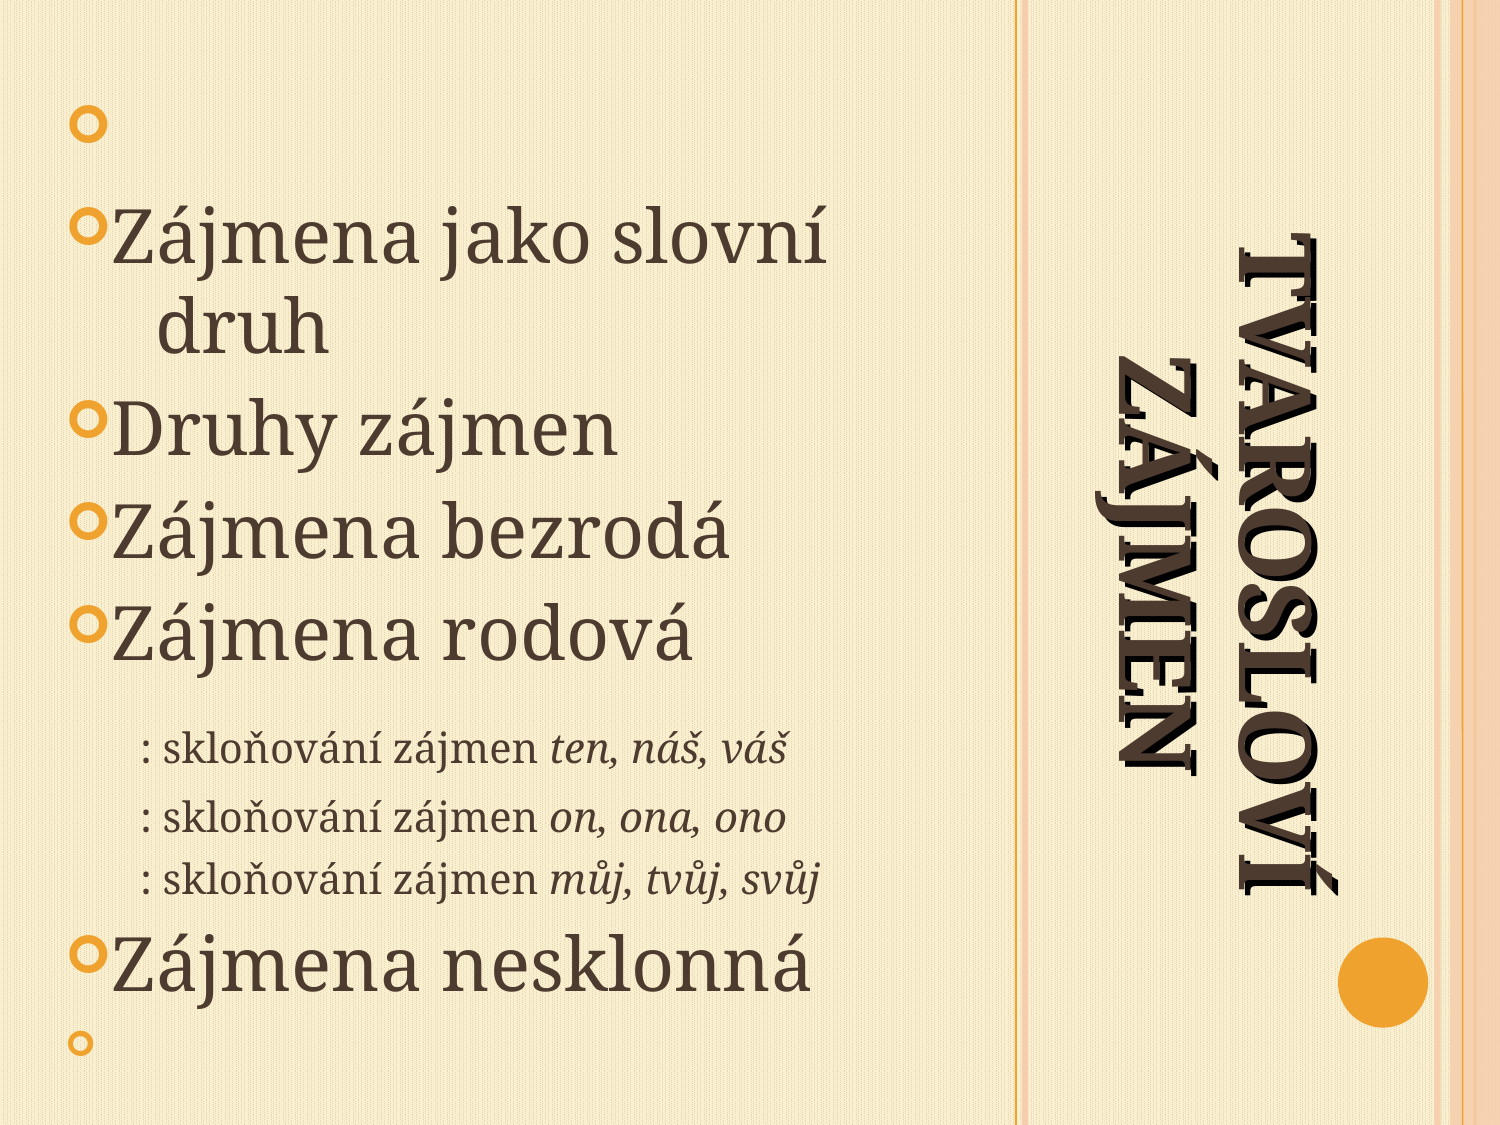

Zájmena jako slovní druh
Druhy zájmen
Zájmena bezrodá
Zájmena rodová
	: skloňování zájmen ten, náš, váš
	: skloňování zájmen on, ona, ono
	: skloňování zájmen můj, tvůj, svůj
Zájmena nesklonná
# Tvarosloví zájmen